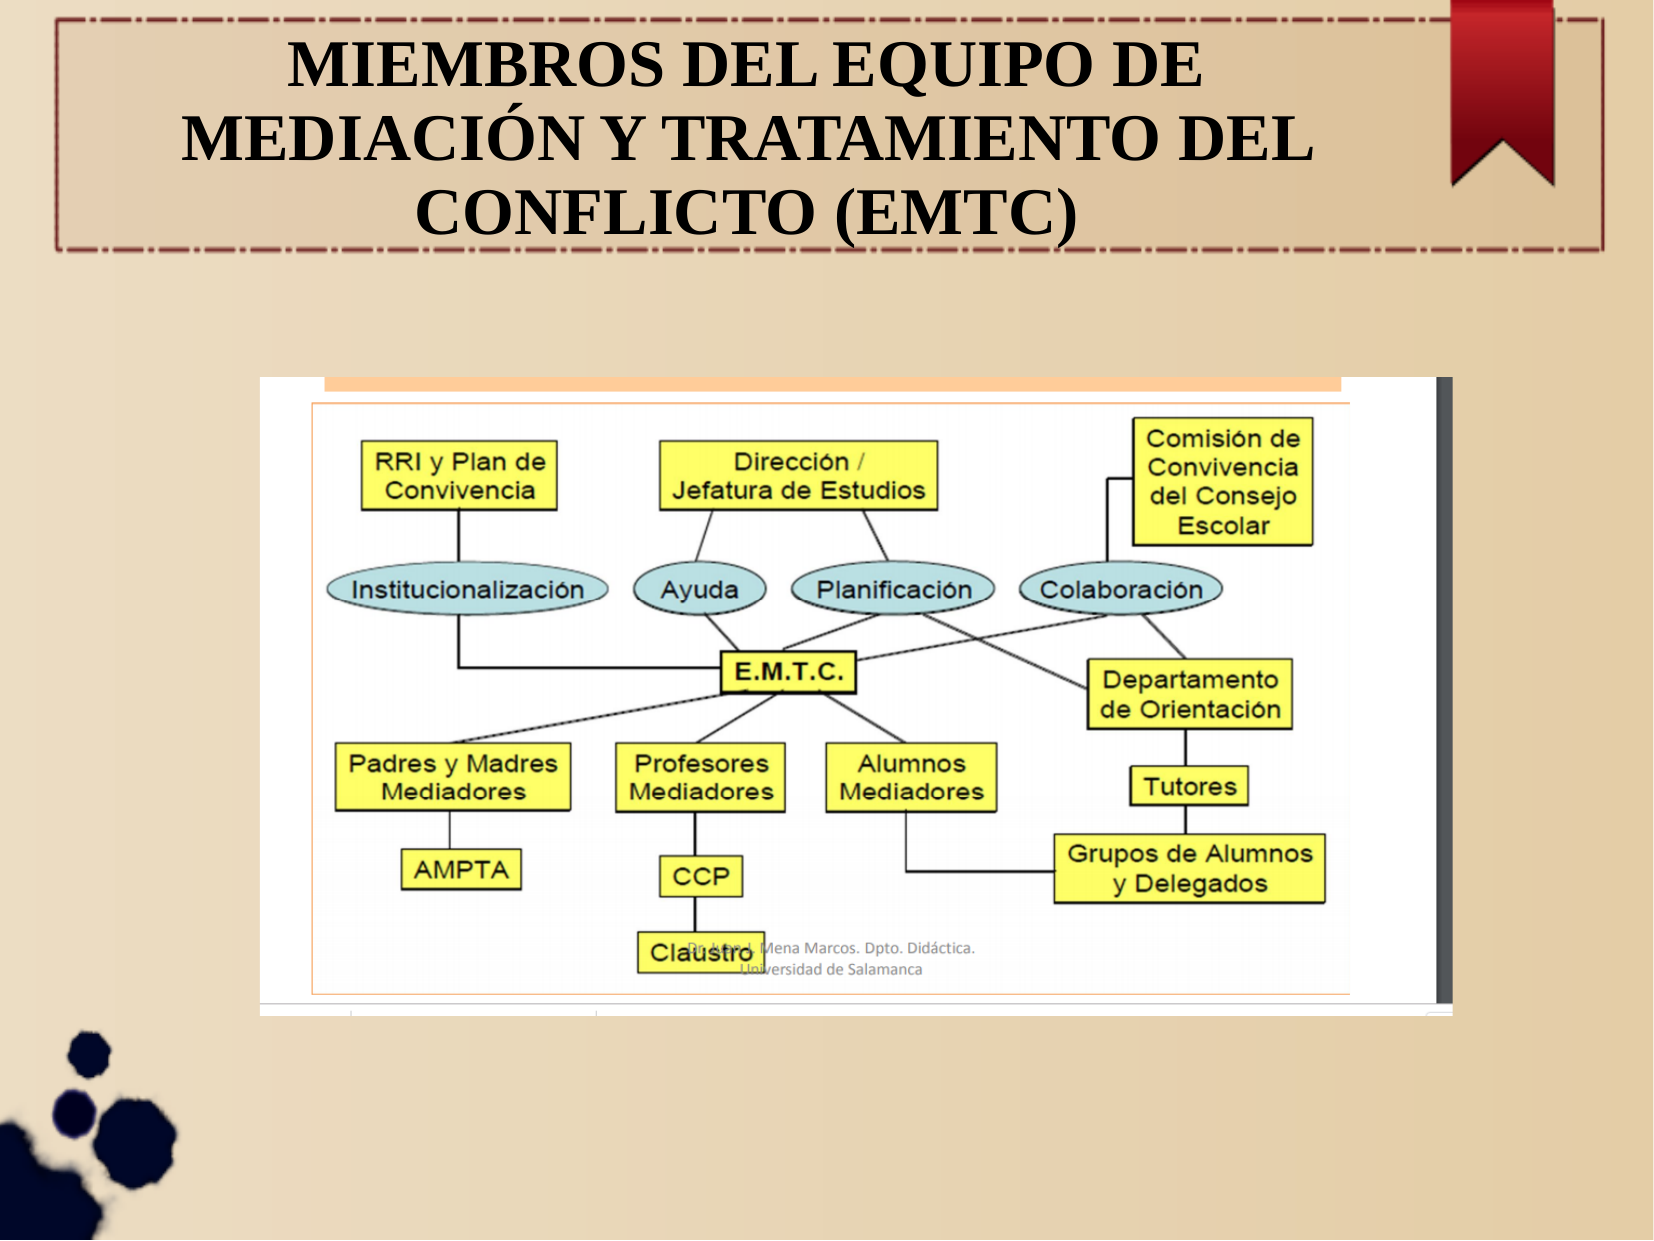

# MIEMBROS DEL EQUIPO DE MEDIACIÓN Y TRATAMIENTO DEL CONFLICTO (EMTC)